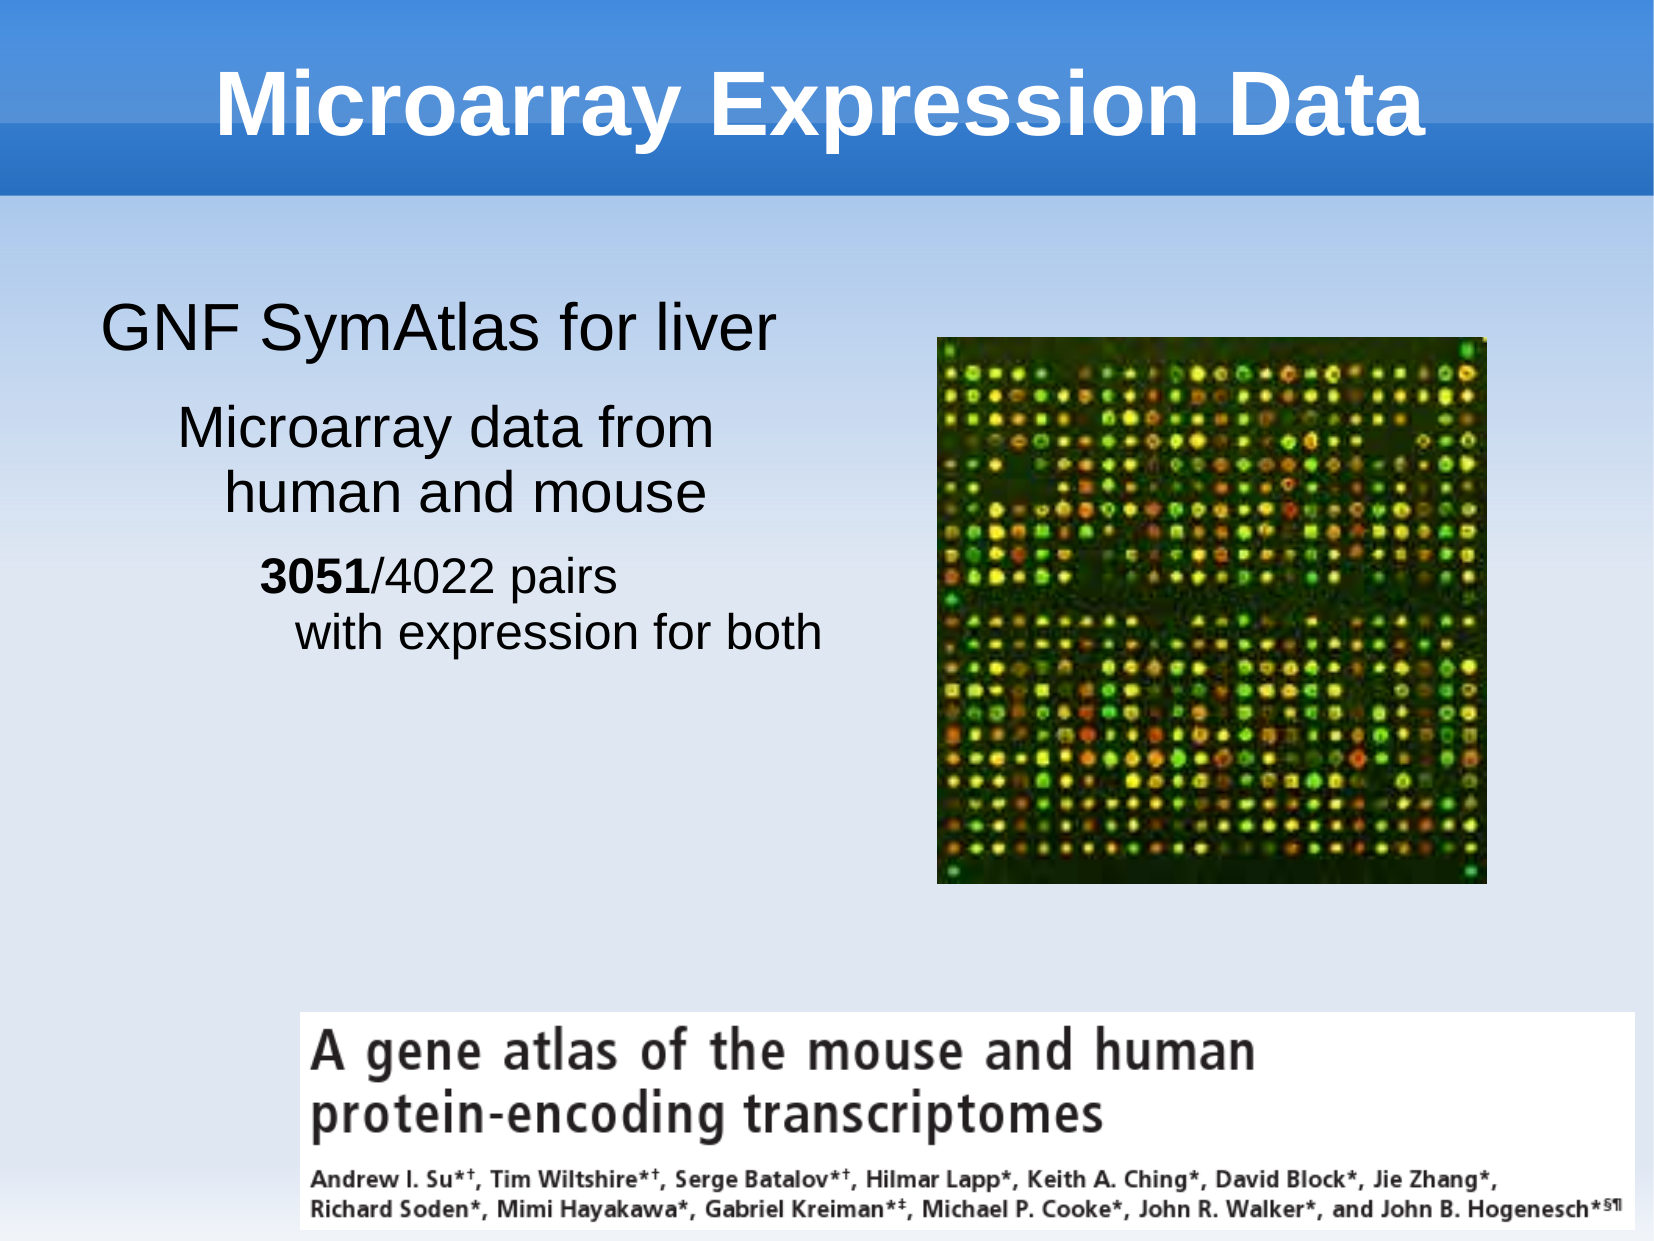

# Microarray Expression Data
GNF SymAtlas for liver
Microarray data from
human and mouse
3051/4022 pairs
with expression for both